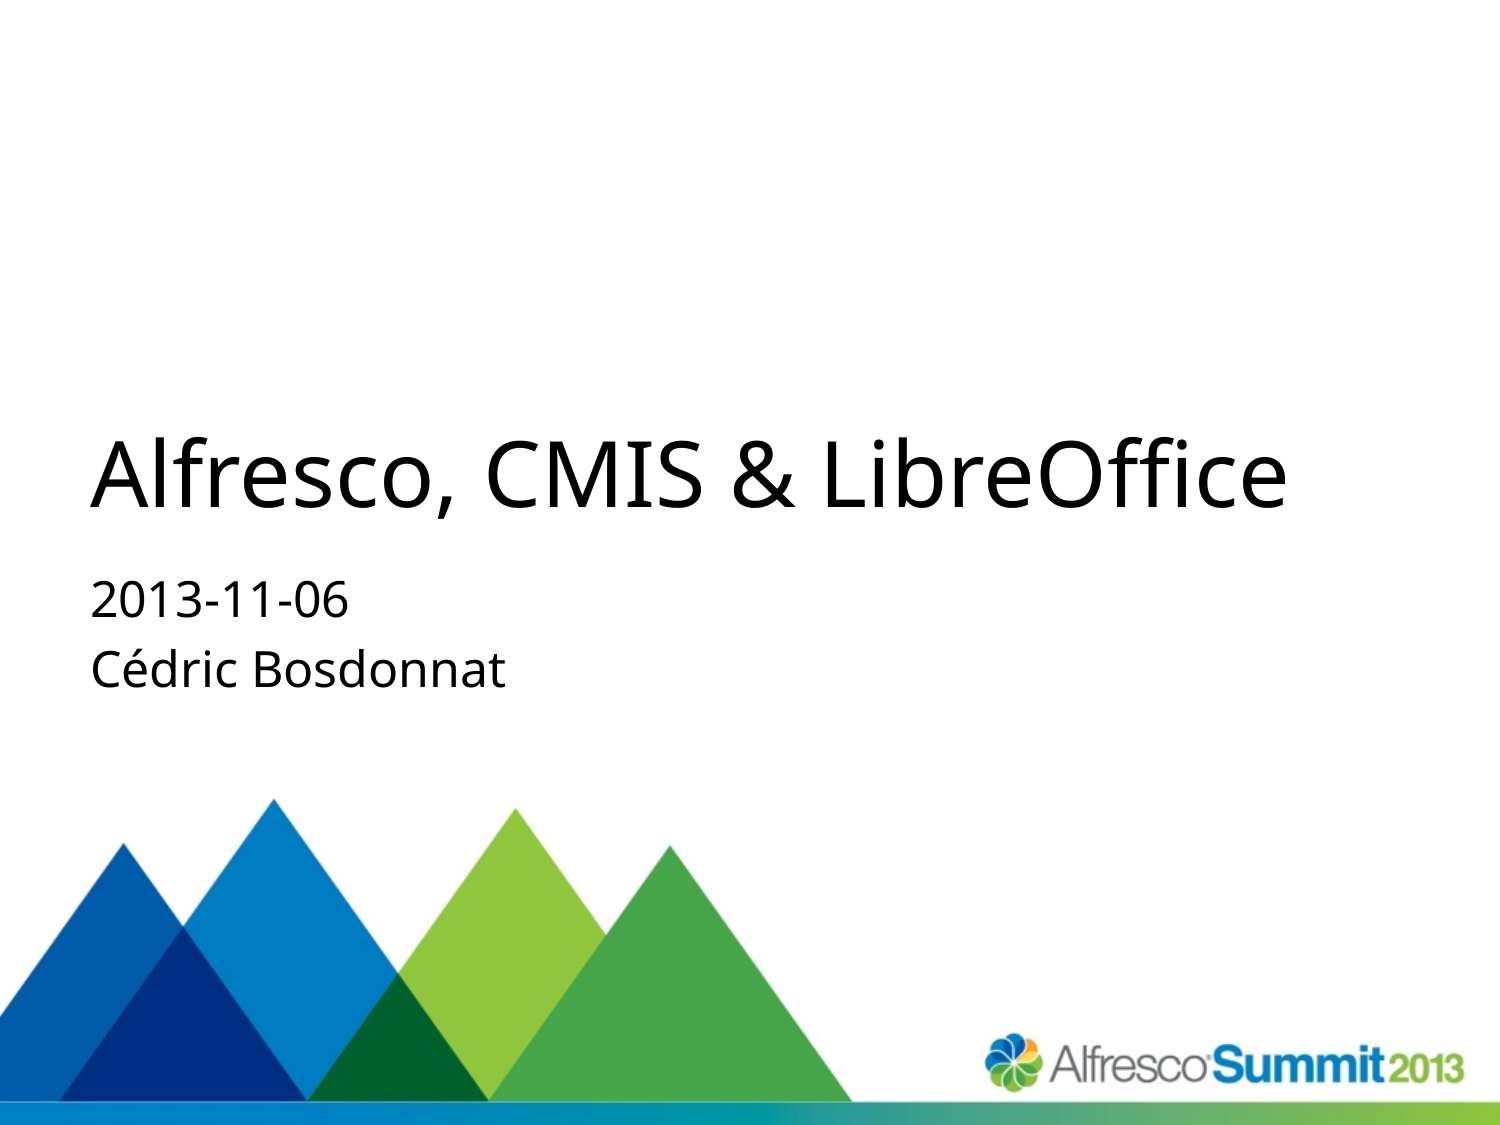

# Alfresco, CMIS & LibreOffice
2013-11-06
Cédric Bosdonnat